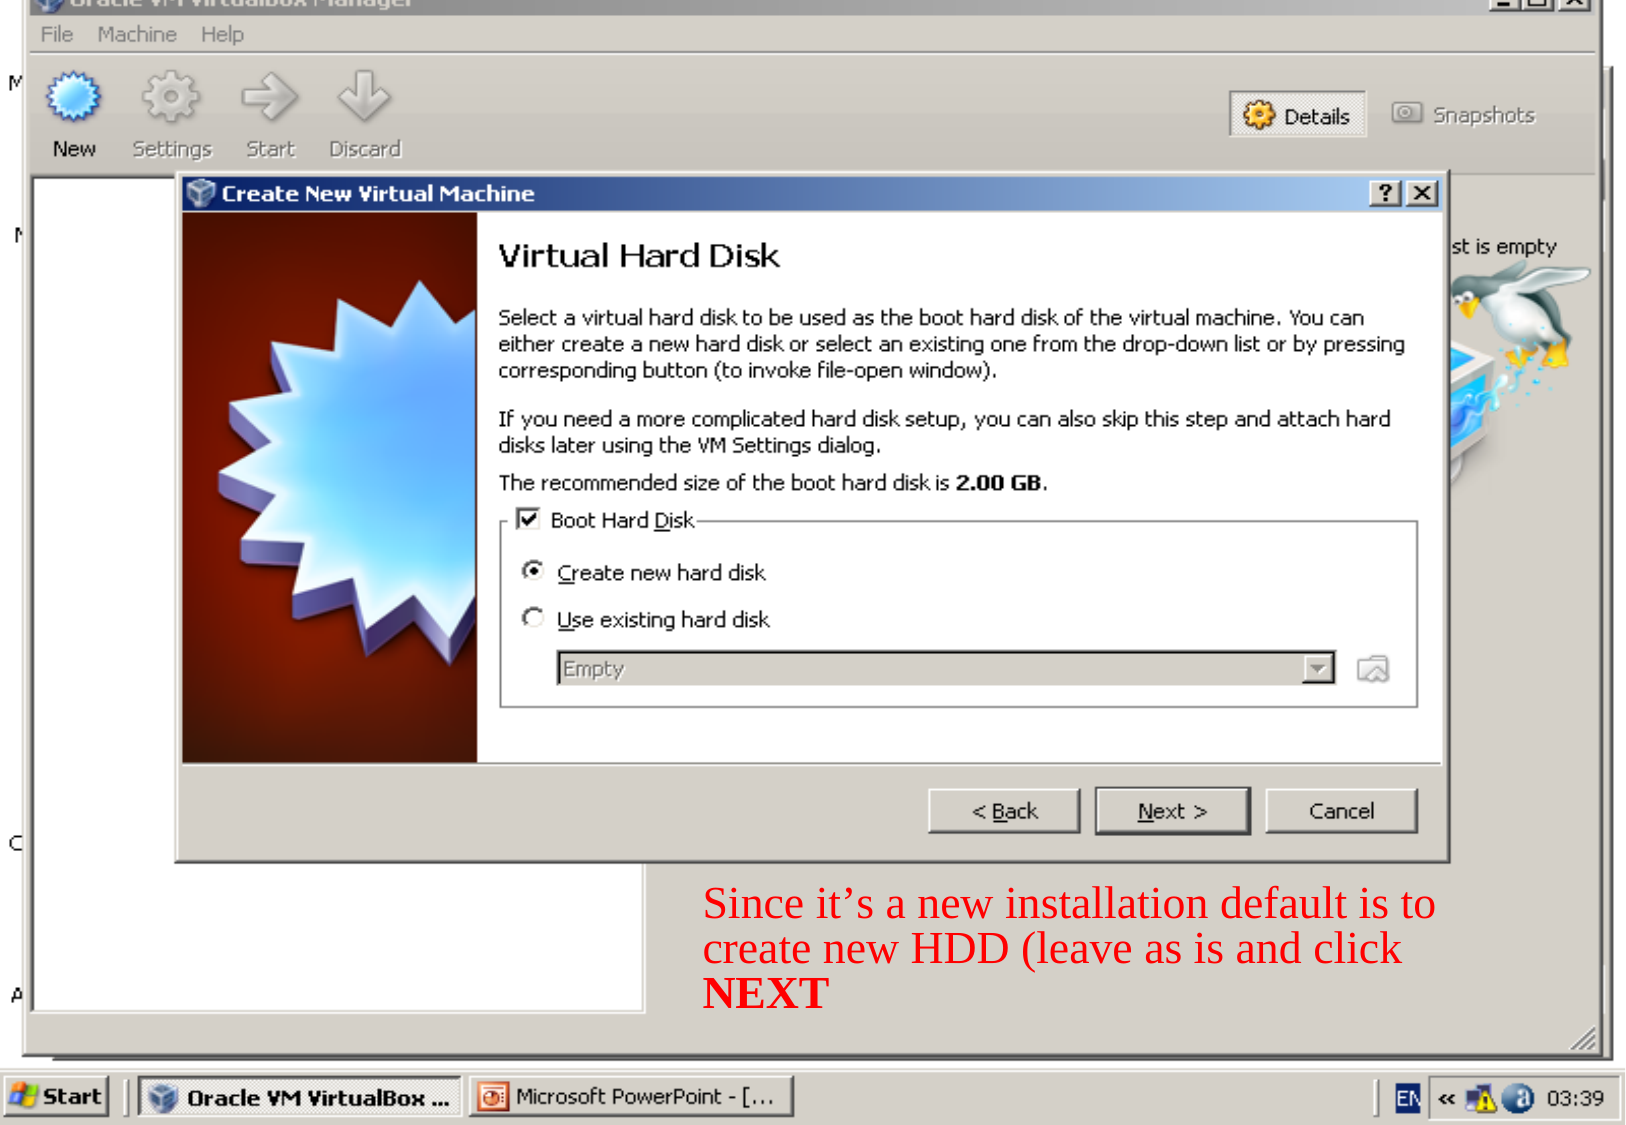

#
Since it’s a new installation default is to create new HDD (leave as is and click NEXT